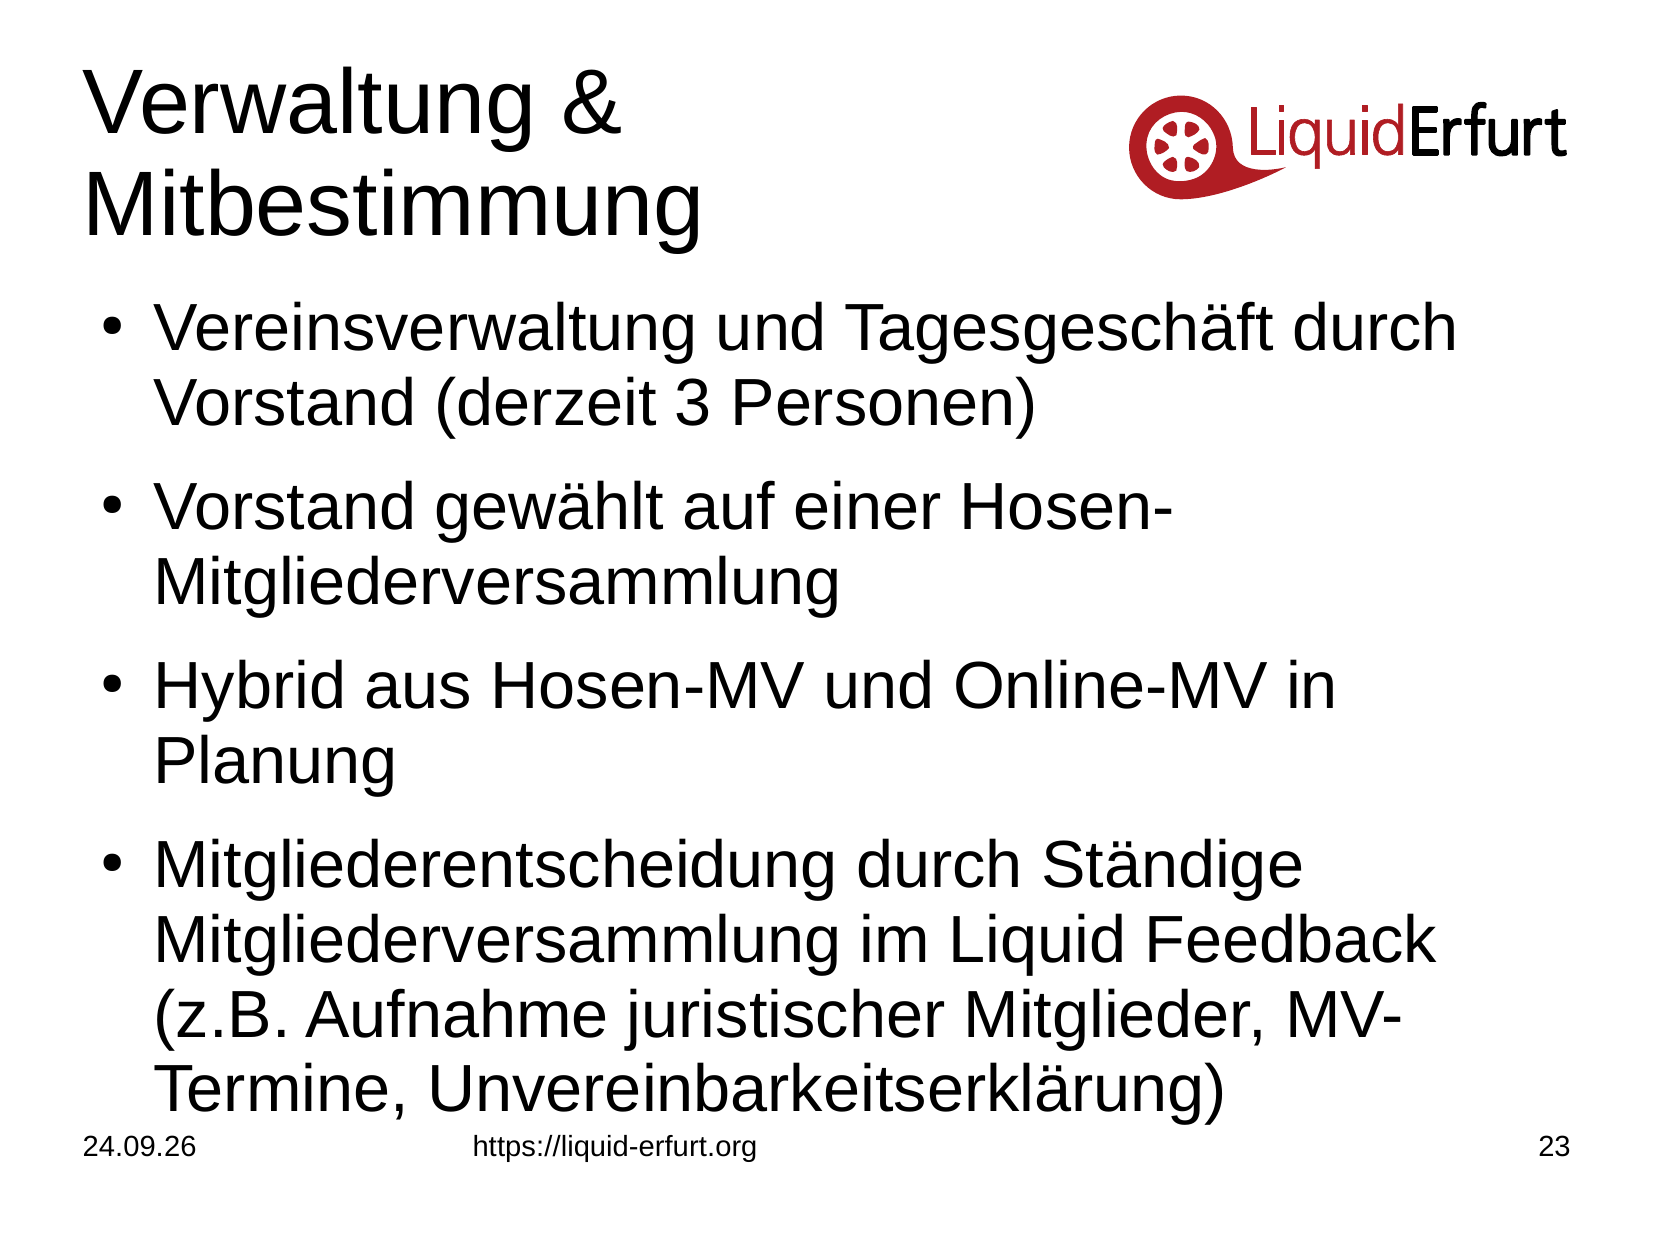

# Verwaltung & Mitbestimmung
Vereinsverwaltung und Tagesgeschäft durch Vorstand (derzeit 3 Personen)
Vorstand gewählt auf einer Hosen-Mitgliederversammlung
Hybrid aus Hosen-MV und Online-MV in Planung
Mitgliederentscheidung durch Ständige Mitgliederversammlung im Liquid Feedback (z.B. Aufnahme juristischer Mitglieder, MV-Termine, Unvereinbarkeitserklärung)
https://liquid-erfurt.org
23